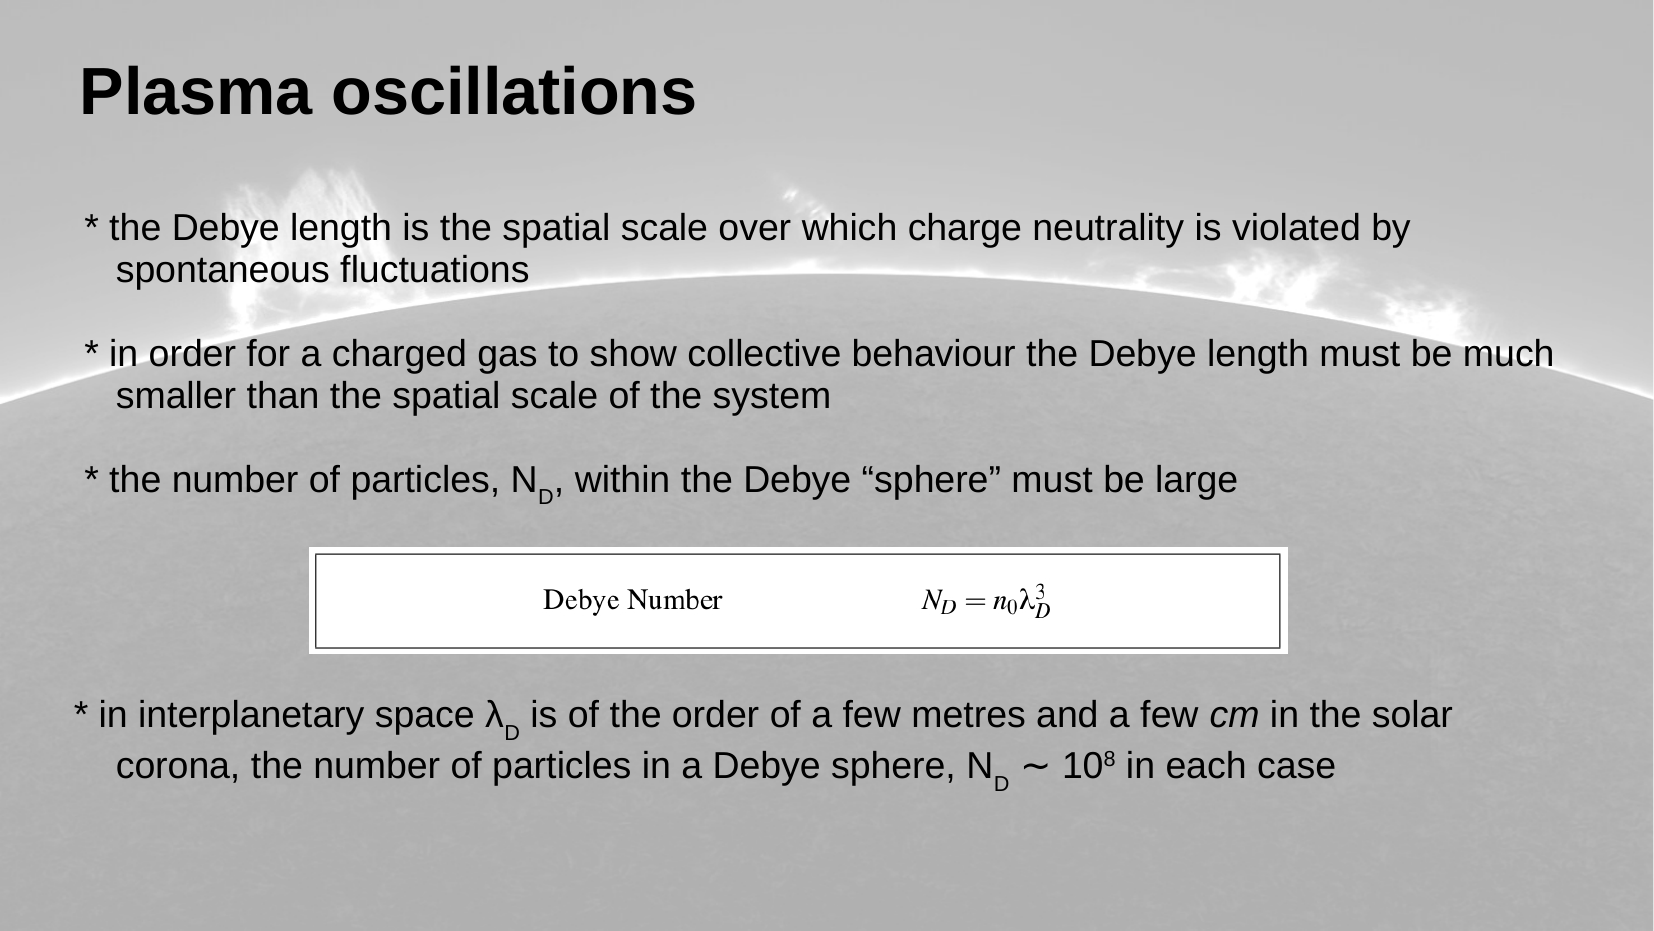

Plasma oscillations
* the Debye length is the spatial scale over which charge neutrality is violated by
 spontaneous fluctuations
* in order for a charged gas to show collective behaviour the Debye length must be much
 smaller than the spatial scale of the system
* the number of particles, ND, within the Debye “sphere” must be large
* in interplanetary space λD is of the order of a few metres and a few cm in the solar
 corona, the number of particles in a Debye sphere, ND ∼ 108 in each case